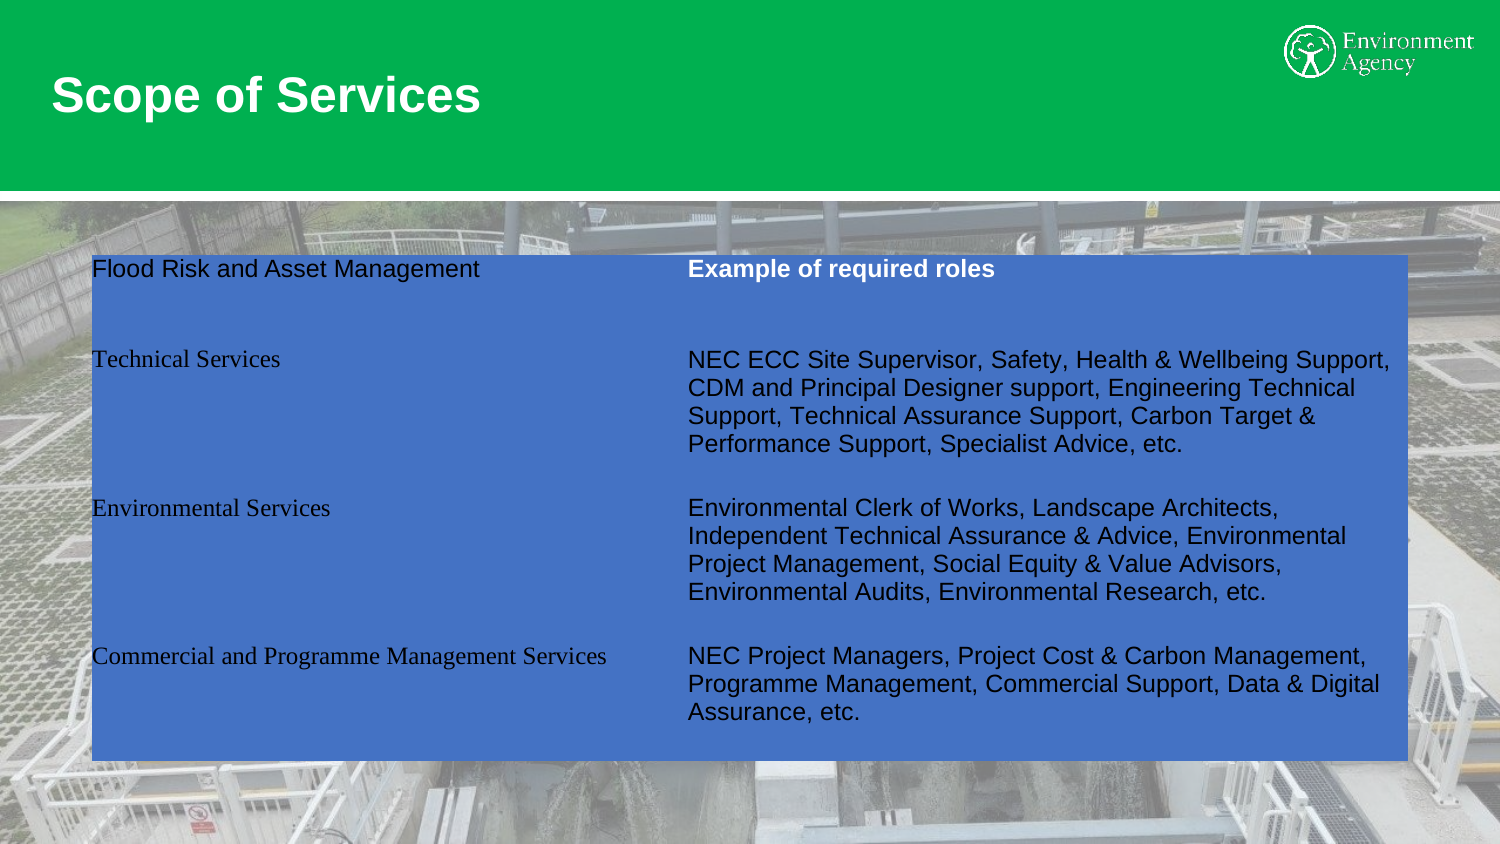

# Scope of Services
| Flood Risk and Asset Management | Example of required roles |
| --- | --- |
| Technical Services | NEC ECC Site Supervisor, Safety, Health & Wellbeing Support, CDM and Principal Designer support, Engineering Technical Support, Technical Assurance Support, Carbon Target & Performance Support, Specialist Advice, etc. |
| Environmental Services | Environmental Clerk of Works, Landscape Architects, Independent Technical Assurance & Advice, Environmental Project Management, Social Equity & Value Advisors, Environmental Audits, Environmental Research, etc. |
| Commercial and Programme Management Services | NEC Project Managers, Project Cost & Carbon Management, Programme Management, Commercial Support, Data & Digital Assurance, etc. |